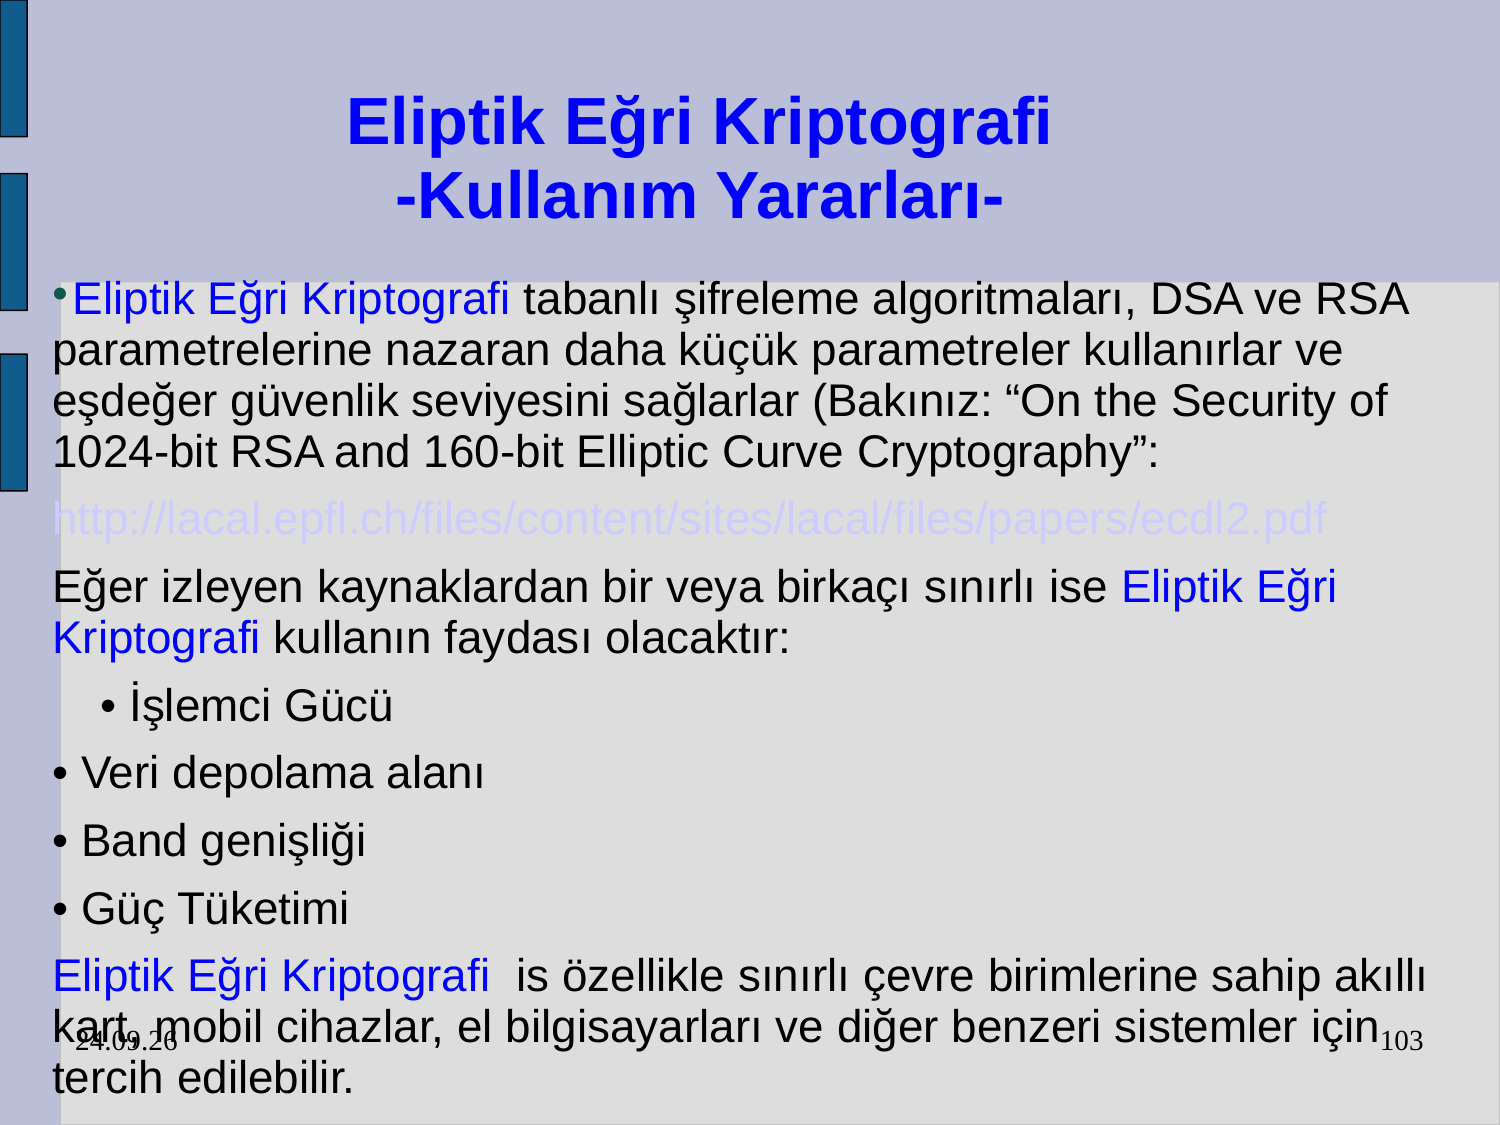

# Eliptik Eğri Kriptografi -Kullanım Yararları-
Eliptik Eğri Kriptografi tabanlı şifreleme algoritmaları, DSA ve RSA parametrelerine nazaran daha küçük parametreler kullanırlar ve eşdeğer güvenlik seviyesini sağlarlar (Bakınız: “On the Security of 1024-bit RSA and 160-bit Elliptic Curve Cryptography”:
http://lacal.epfl.ch/files/content/sites/lacal/files/papers/ecdl2.pdf
Eğer izleyen kaynaklardan bir veya birkaçı sınırlı ise Eliptik Eğri Kriptografi kullanın faydası olacaktır:
• İşlemci Gücü
• Veri depolama alanı
• Band genişliği
• Güç Tüketimi
Eliptik Eğri Kriptografi is özellikle sınırlı çevre birimlerine sahip akıllı kart, mobil cihazlar, el bilgisayarları ve diğer benzeri sistemler için tercih edilebilir.
103